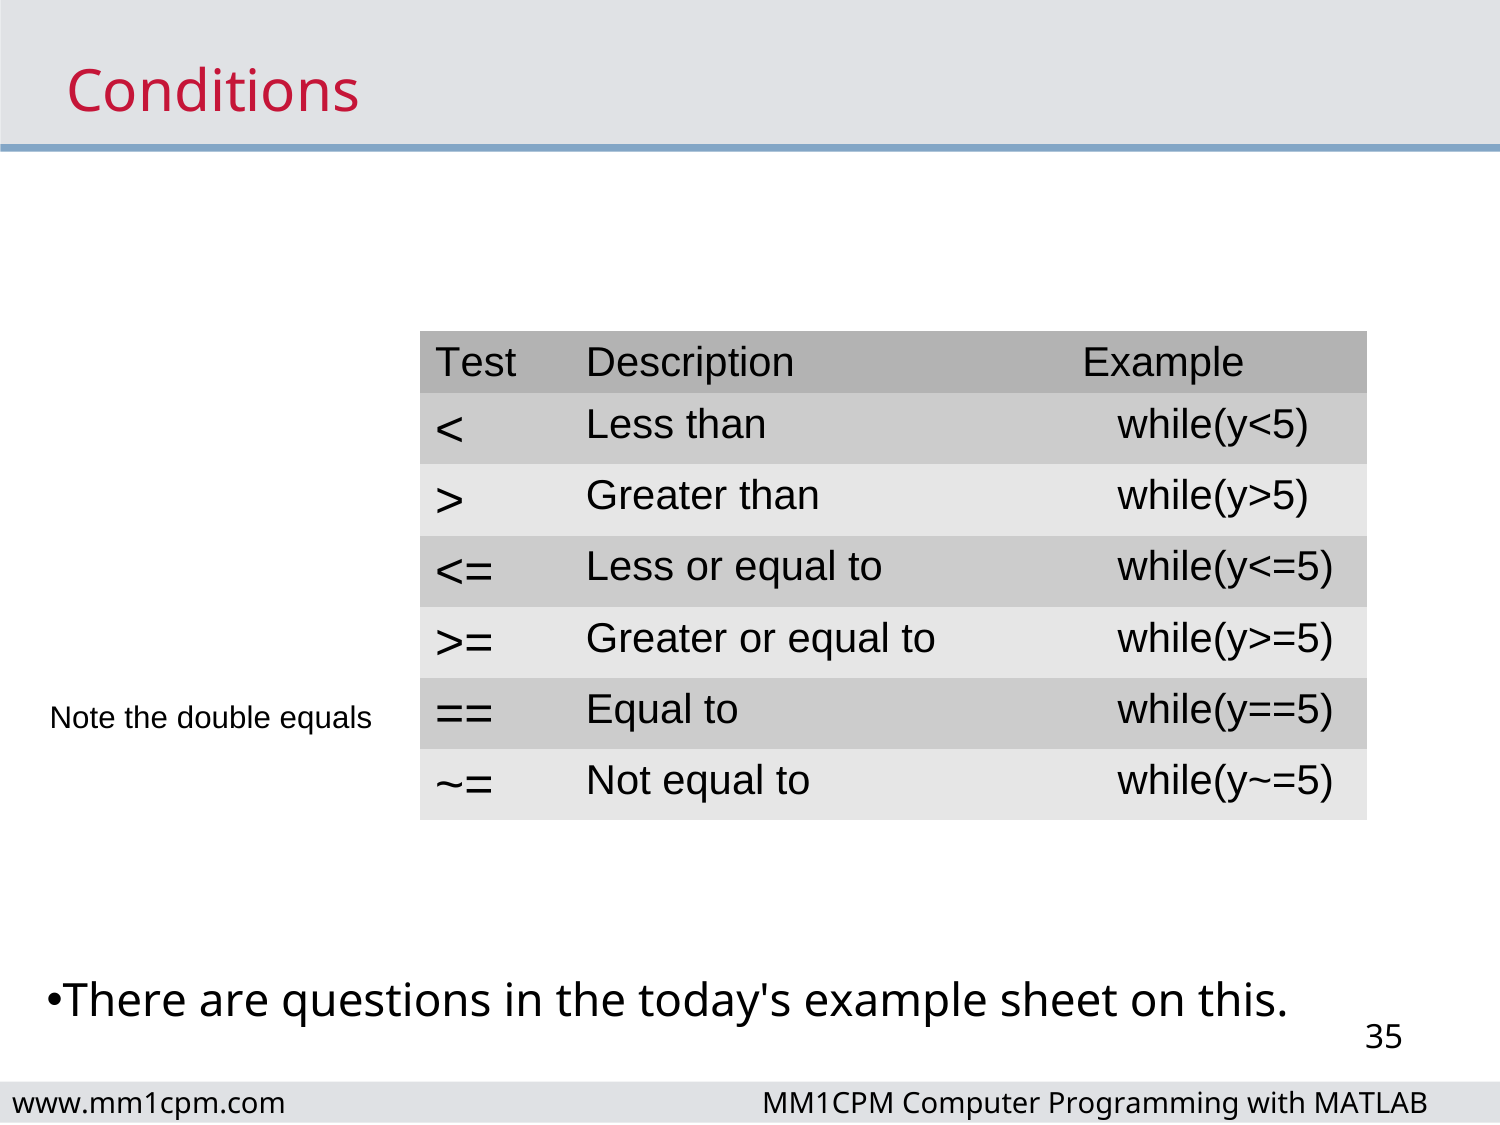

# Conditions
| Test | Description | Example |
| --- | --- | --- |
| < | Less than | while(y<5) |
| > | Greater than | while(y>5) |
| <= | Less or equal to | while(y<=5) |
| >= | Greater or equal to | while(y>=5) |
| == | Equal to | while(y==5) |
| ~= | Not equal to | while(y~=5) |
Note the double equals
There are questions in the today's example sheet on this.